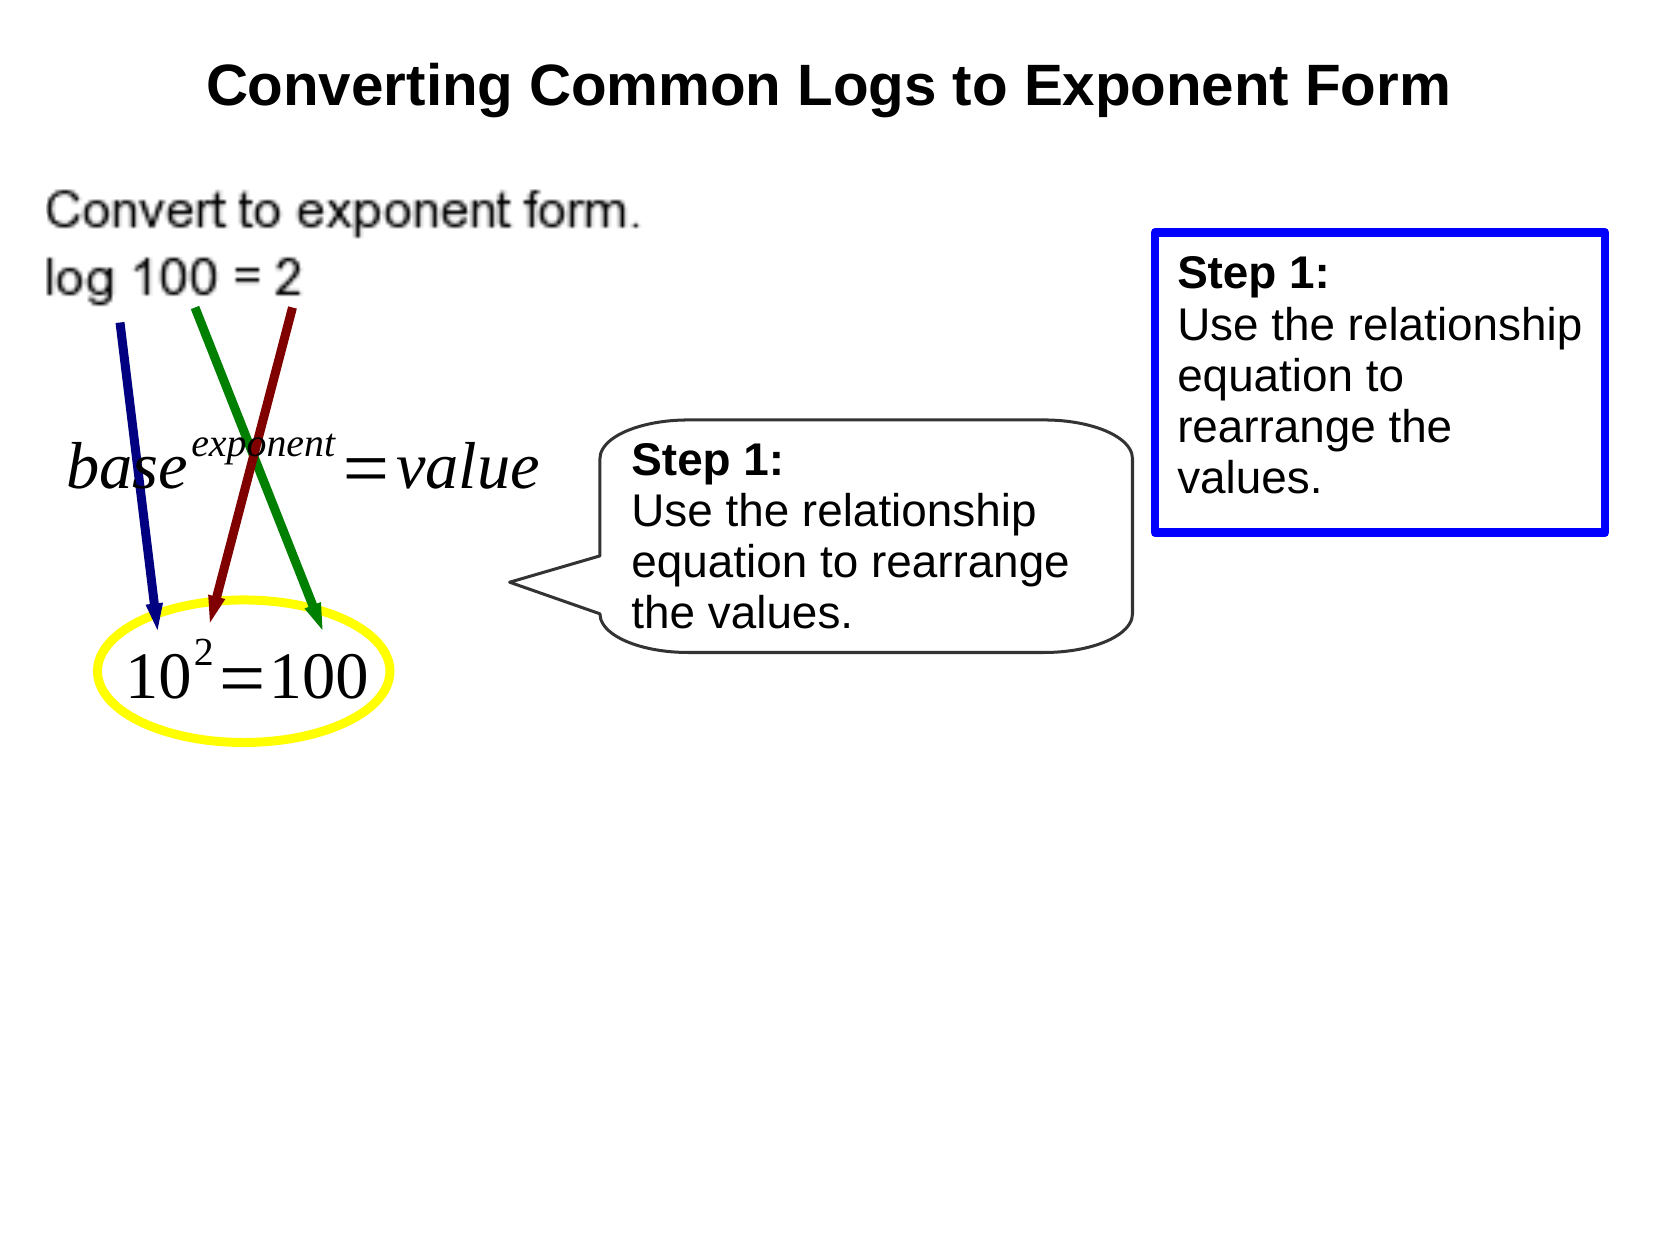

Converting Common Logs to Exponent Form
Step 1:
Use the relationship equation to rearrange the values.
Step 1:
Use the relationship
equation to rearrange
the values.